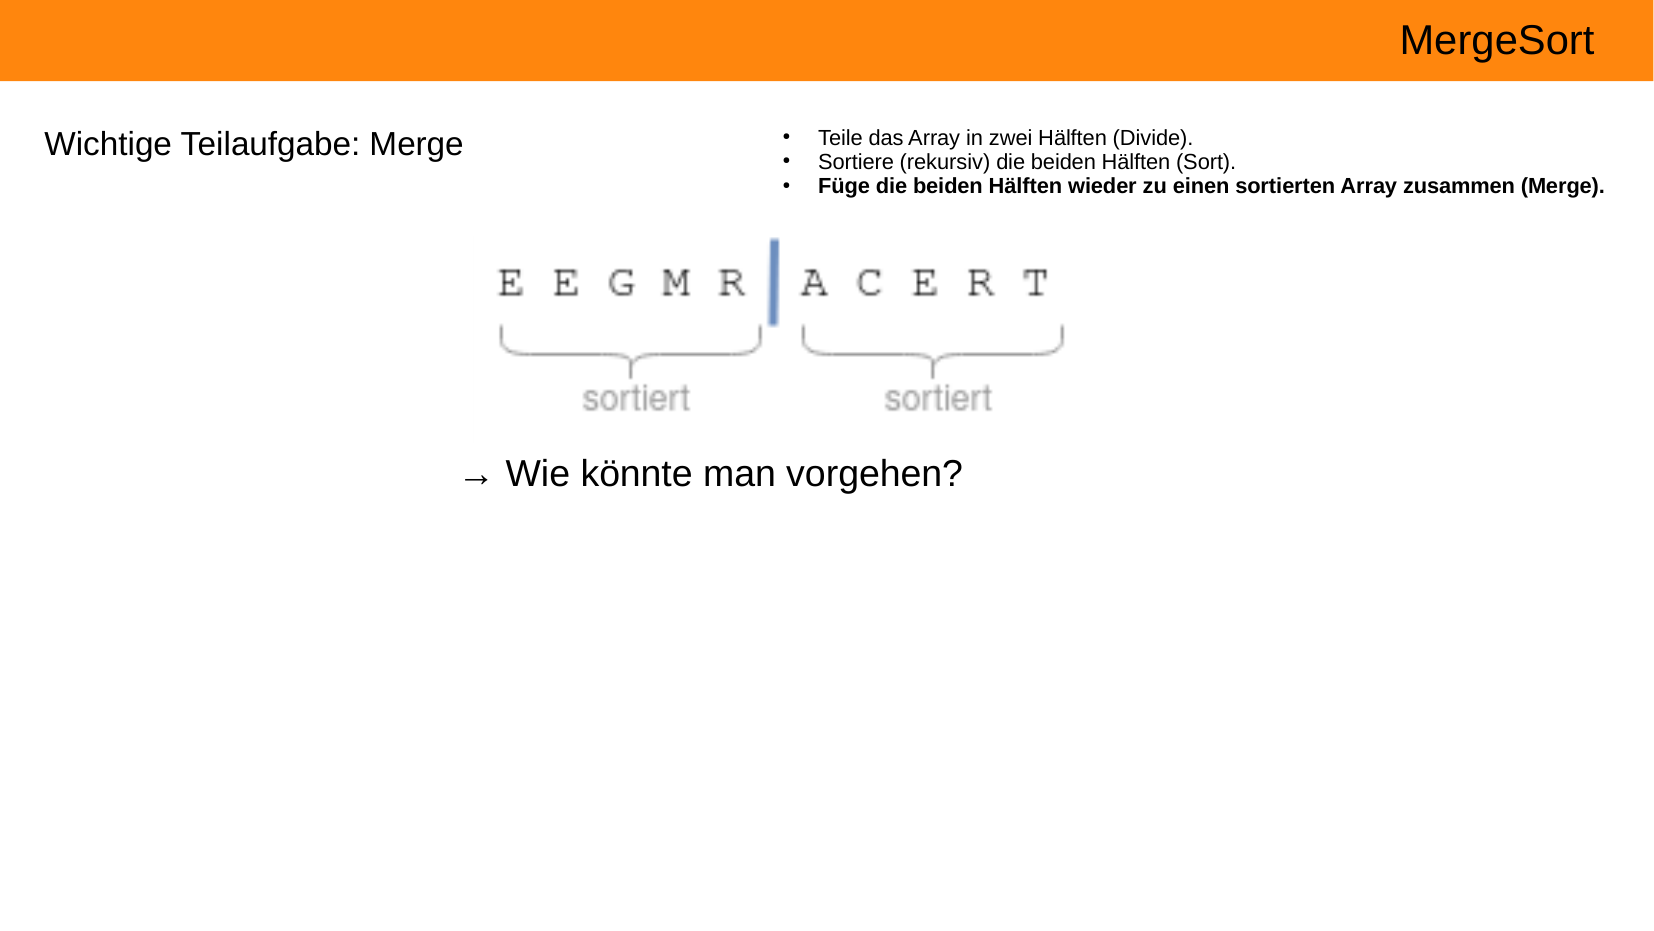

# MergeSort
Wichtige Teilaufgabe: Merge
Teile das Array in zwei Hälften (Divide).
Sortiere (rekursiv) die beiden Hälften (Sort).
Füge die beiden Hälften wieder zu einen sortierten Array zusammen (Merge).
→ Wie könnte man vorgehen?